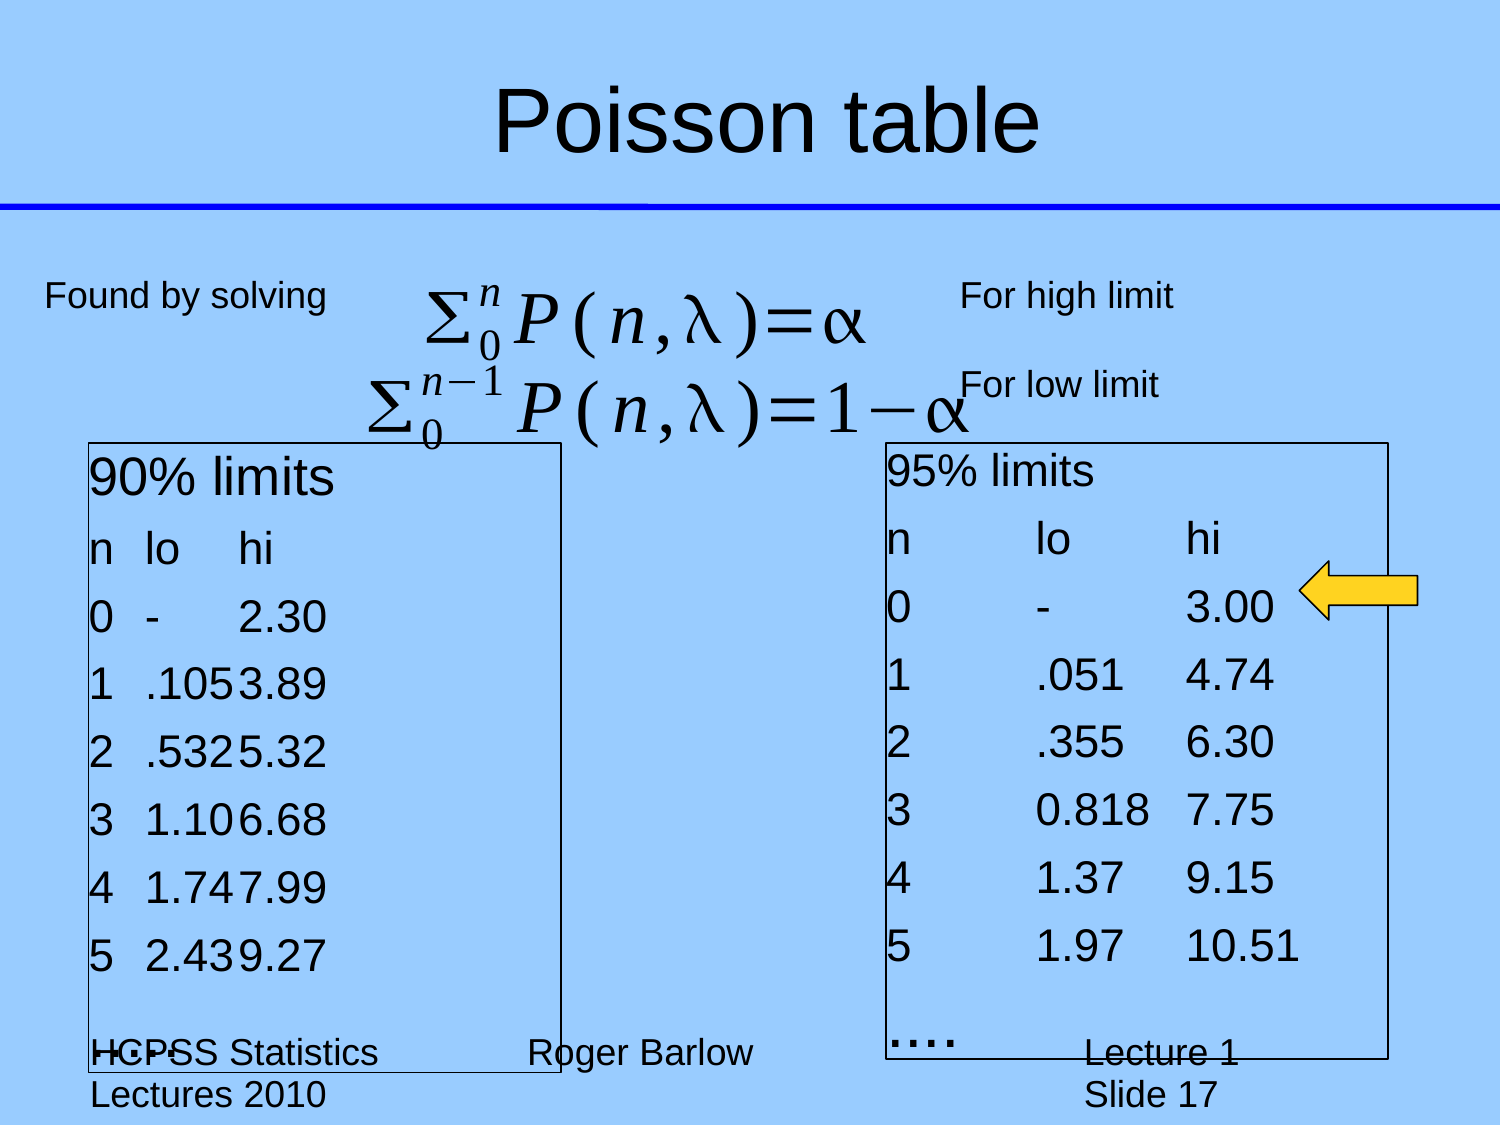

# Poisson table
Found by solving
For high limit
For low limit
90% limits
n	lo	hi
0	-	2.30
1	.105	3.89
2	.532	5.32
3	1.10	6.68
4	1.74	7.99
5	2.43	9.27
.....
95% limits
n	lo	hi
0	-	3.00
1	.051	4.74
2	.355	6.30
3	0.818	7.75
4	1.37	9.15
5	1.97	10.51
....
17